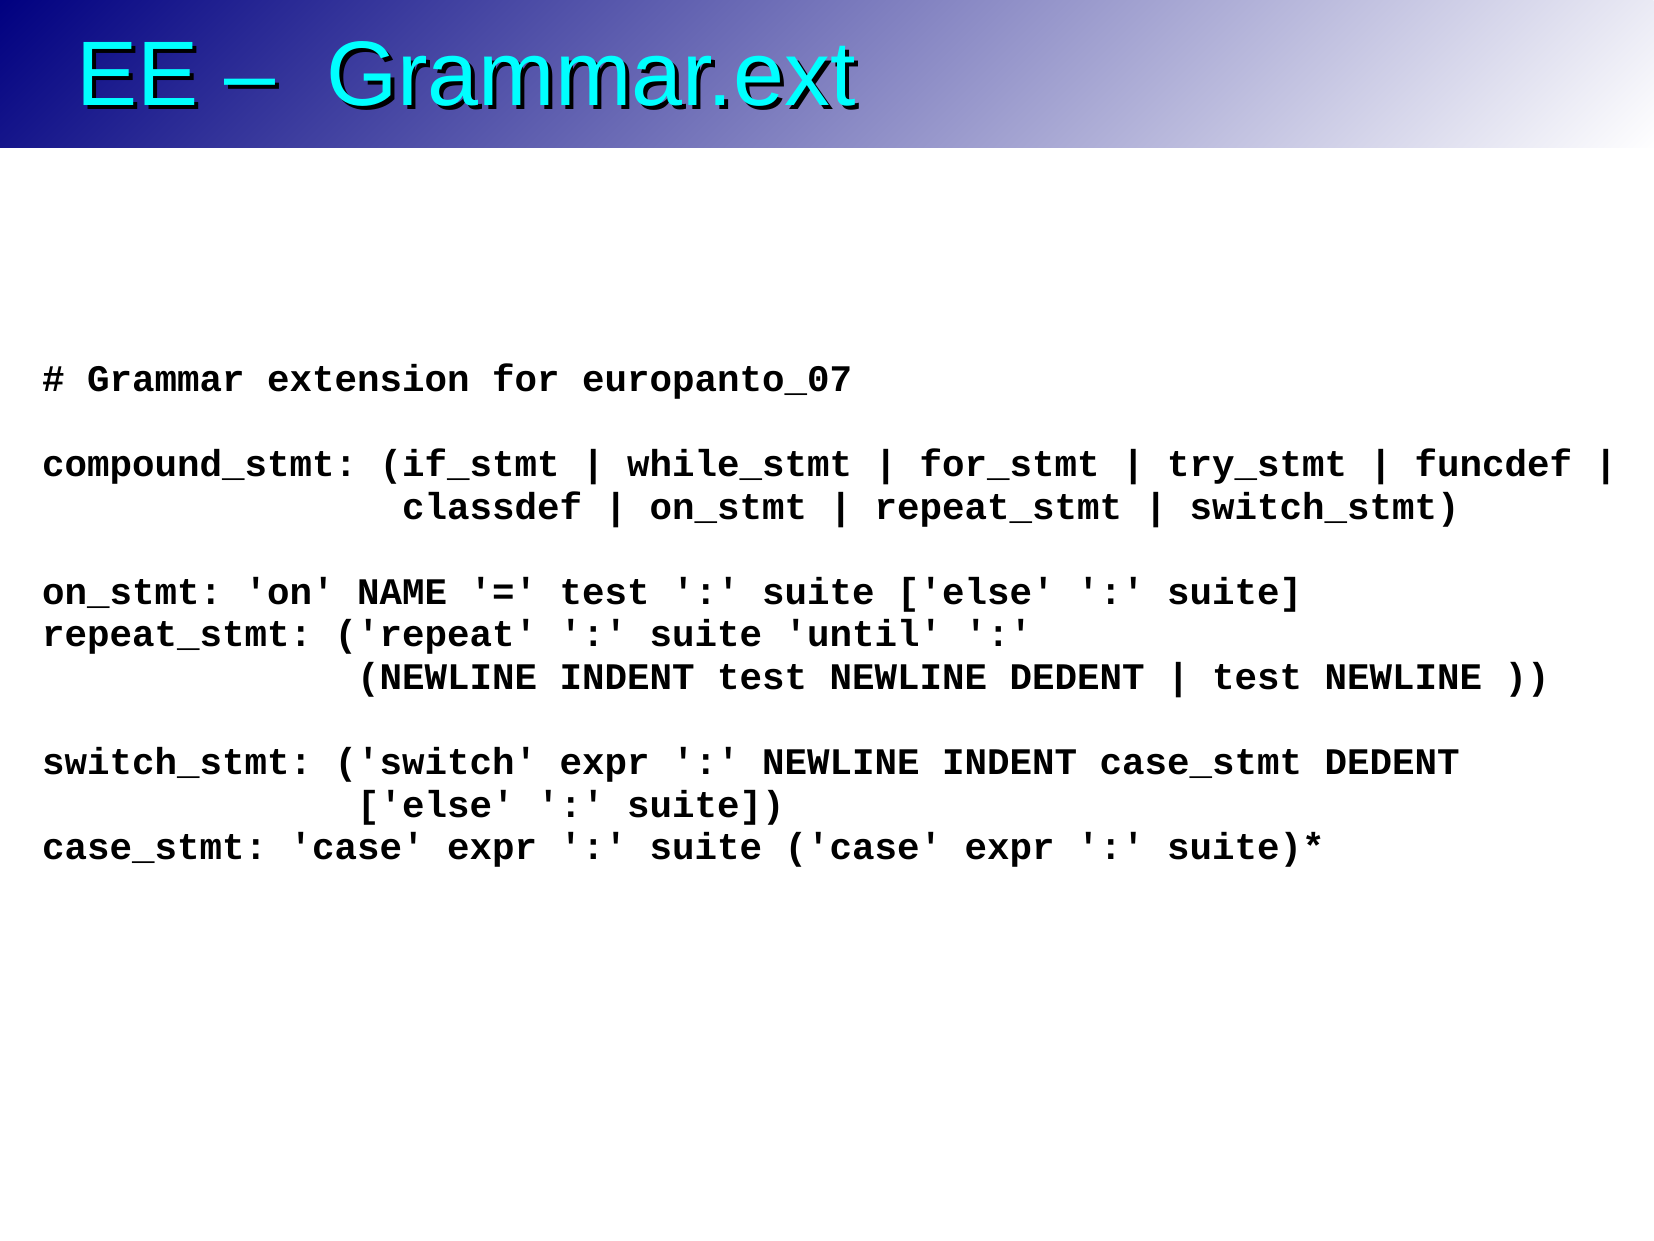

# EE – Grammar.ext
# Grammar extension for europanto_07
compound_stmt: (if_stmt | while_stmt | for_stmt | try_stmt | funcdef |
 classdef | on_stmt | repeat_stmt | switch_stmt)
on_stmt: 'on' NAME '=' test ':' suite ['else' ':' suite]
repeat_stmt: ('repeat' ':' suite 'until' ':'
 (NEWLINE INDENT test NEWLINE DEDENT | test NEWLINE ))
switch_stmt: ('switch' expr ':' NEWLINE INDENT case_stmt DEDENT
 ['else' ':' suite])
case_stmt: 'case' expr ':' suite ('case' expr ':' suite)*